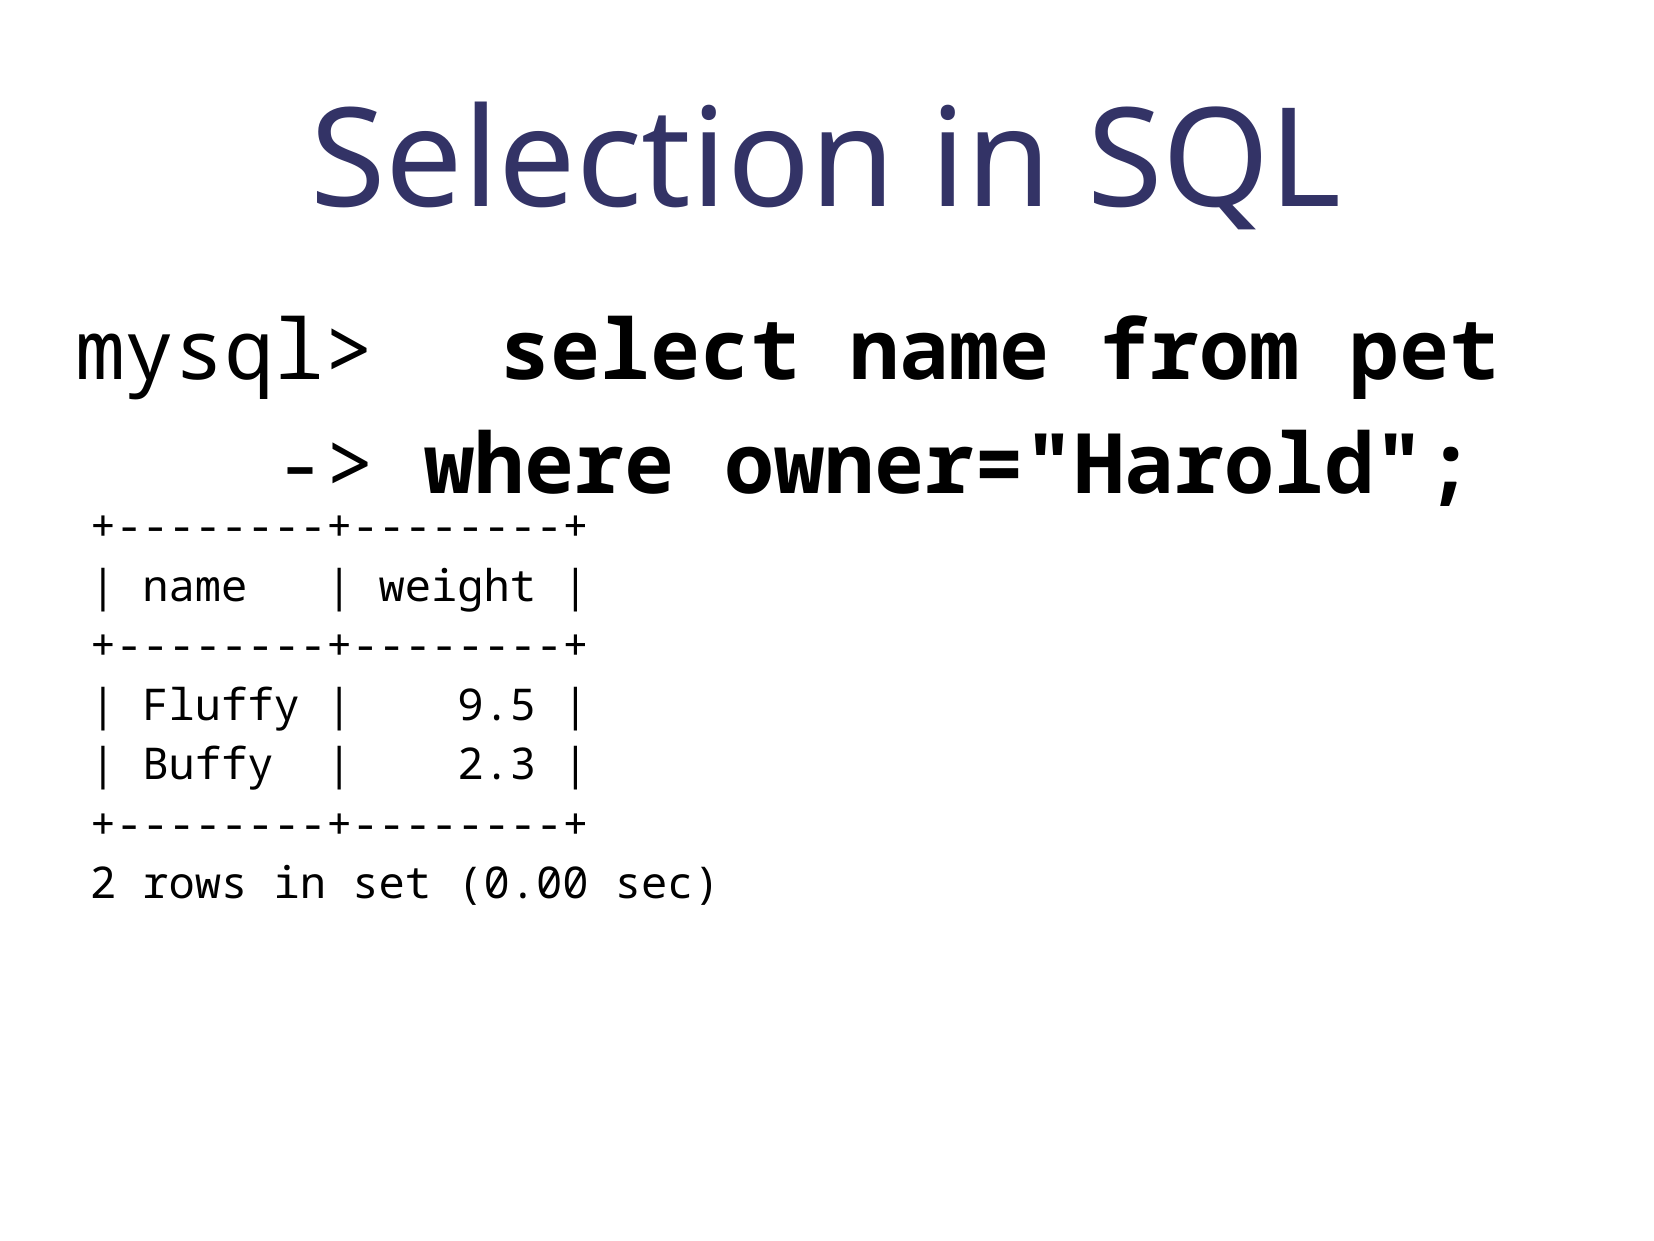

# Selection in SQL
mysql>	 select name from pet
 -> where owner="Harold";
+--------+--------+
| name | weight |
+--------+--------+
| Fluffy | 9.5 |
| Buffy | 2.3 |
+--------+--------+
2 rows in set (0.00 sec)